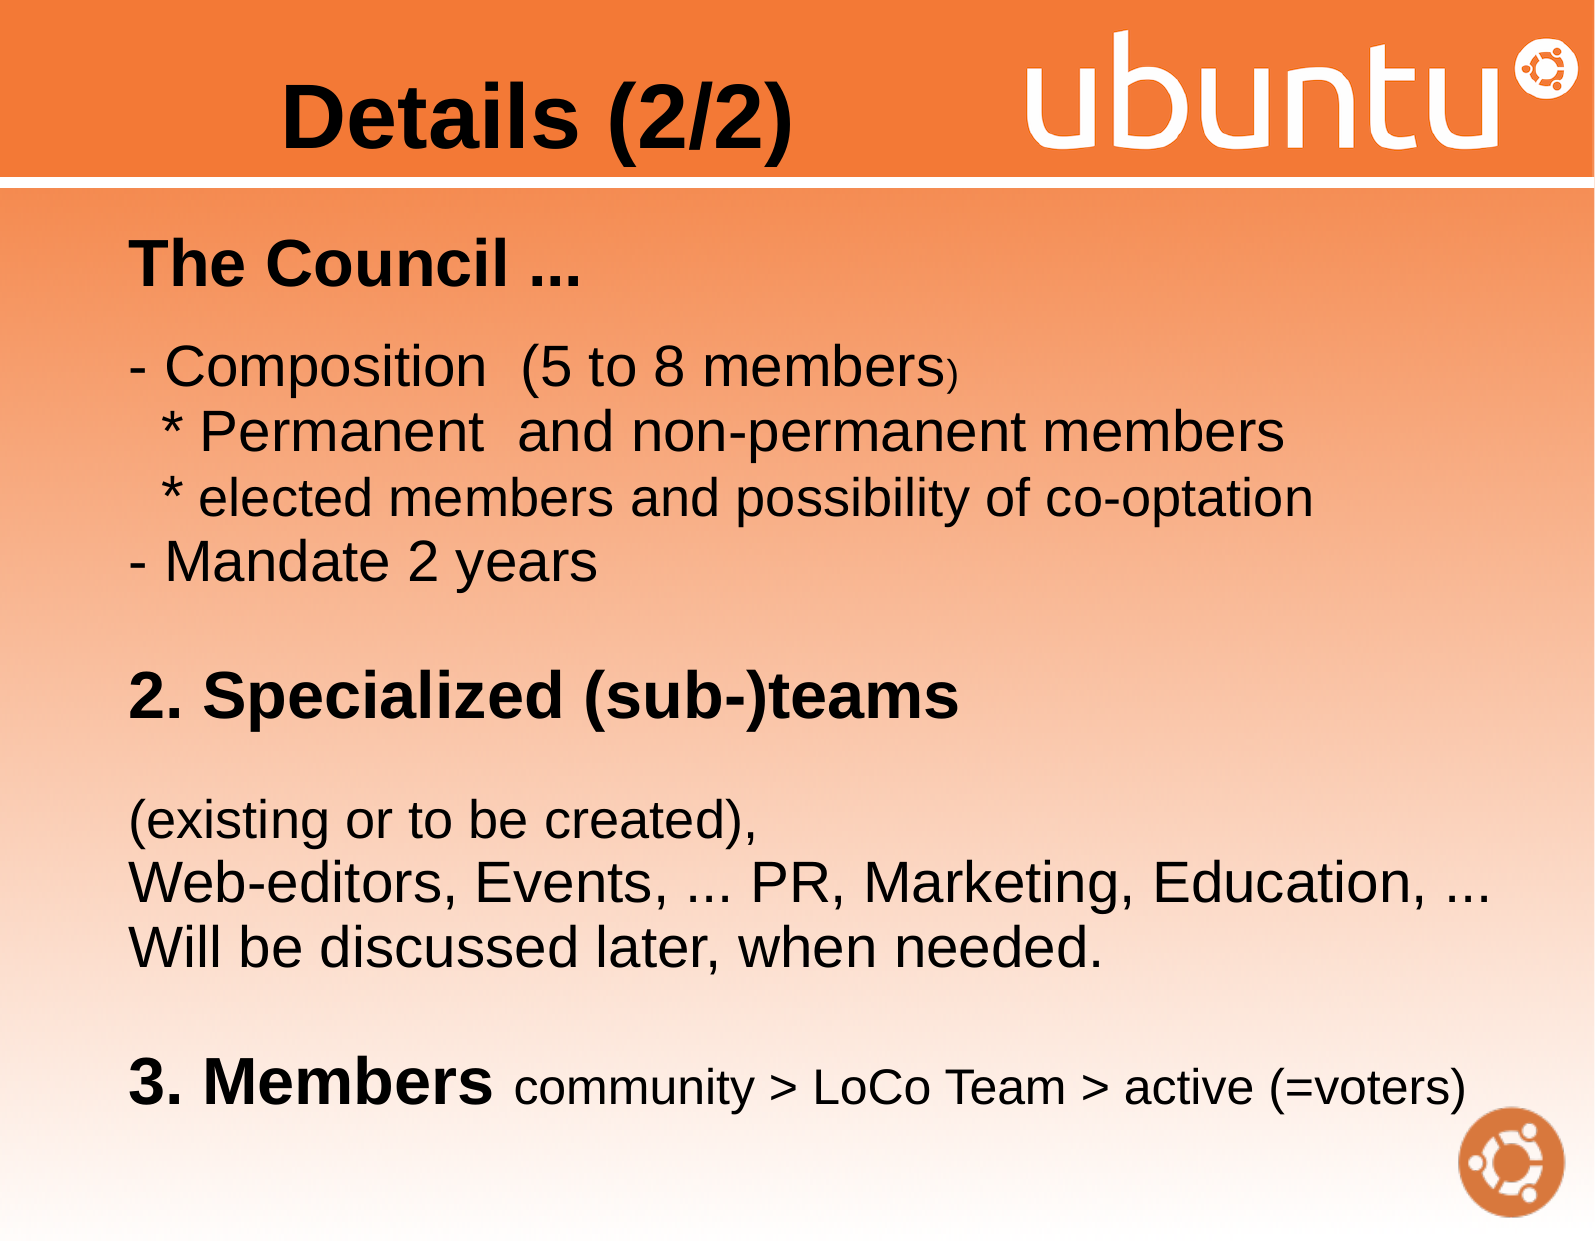

# Details (2/2)
The Council ...
- Composition (5 to 8 members)
 * Permanent and non-permanent members
 * elected members and possibility of co-optation
- Mandate 2 years
2. Specialized (sub-)teams
(existing or to be created),
Web-editors, Events, ... PR, Marketing, Education, ...
Will be discussed later, when needed.
3. Members community > LoCo Team > active (=voters)